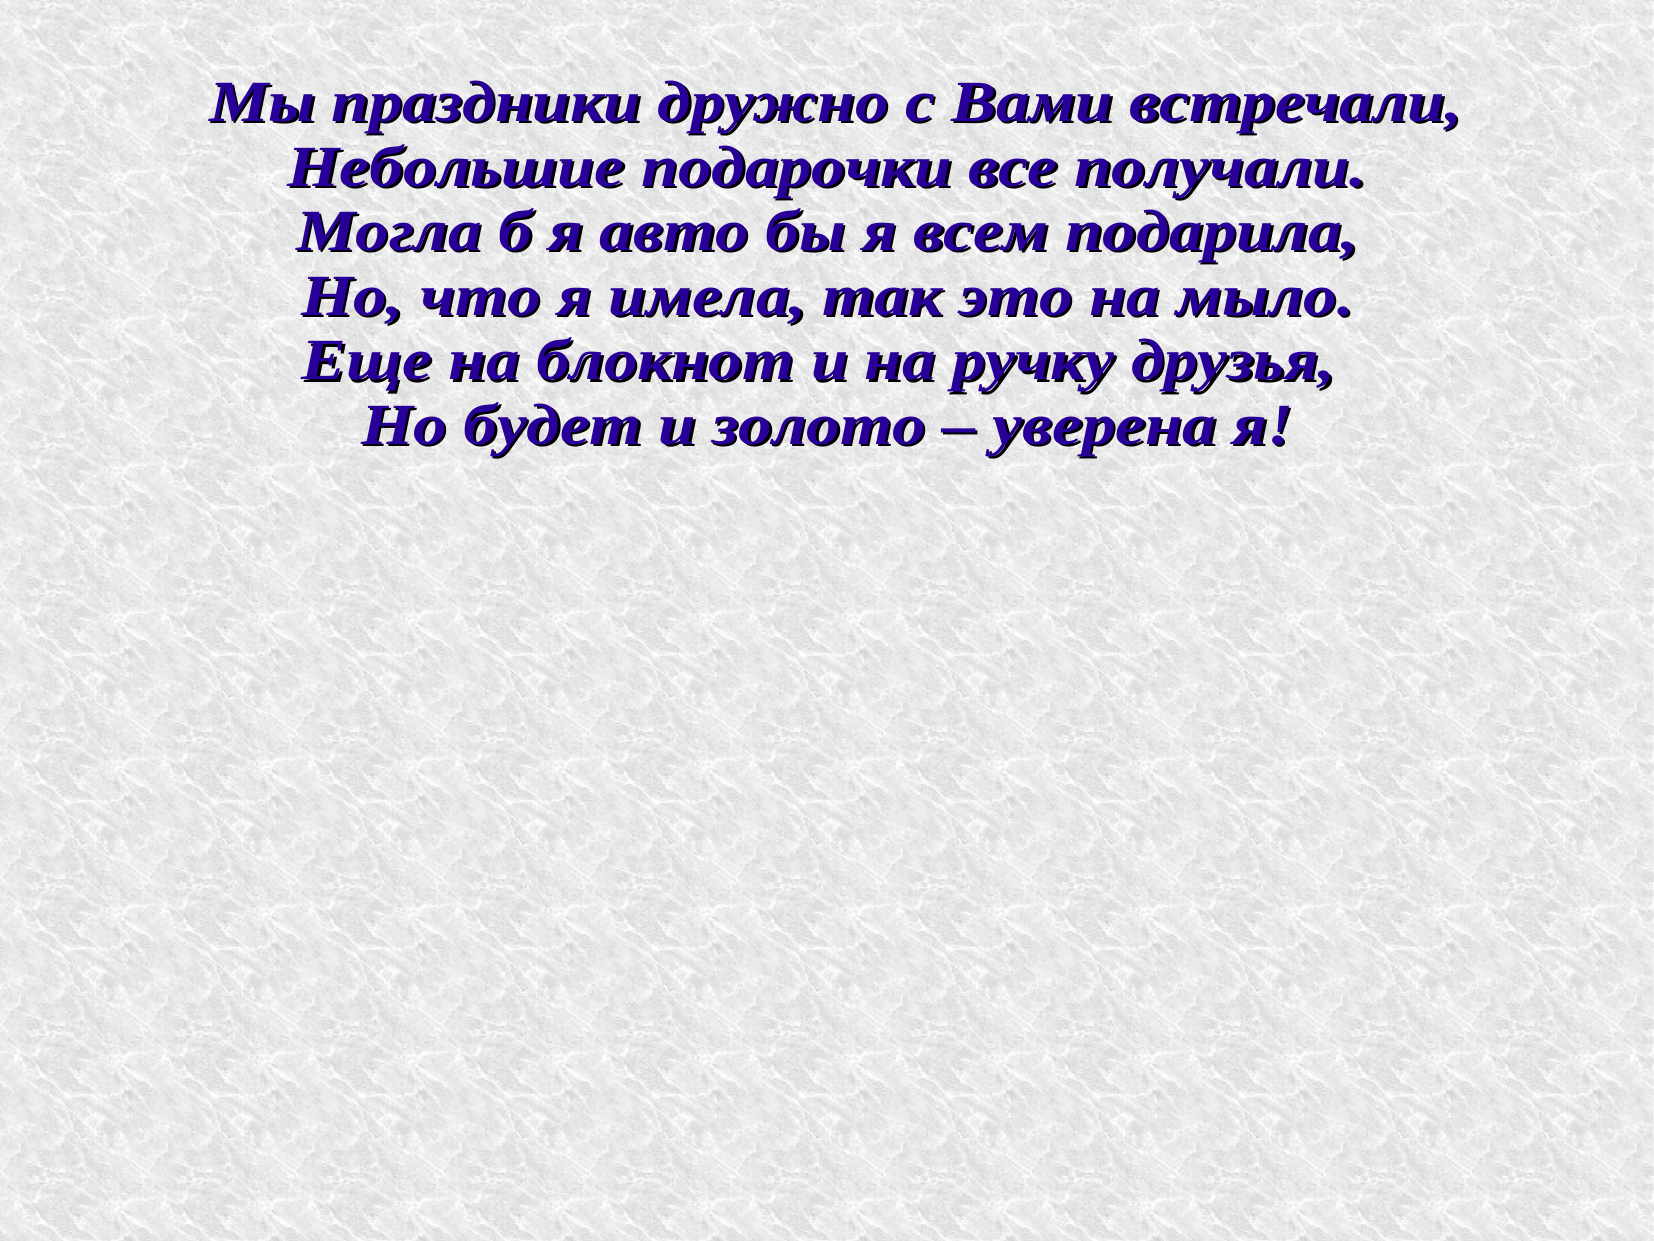

# Мы праздники дружно с Вами встречали, Небольшие подарочки все получали. Могла б я авто бы я всем подарила, Но, что я имела, так это на мыло. Еще на блокнот и на ручку друзья, Но будет и золото – уверена я!